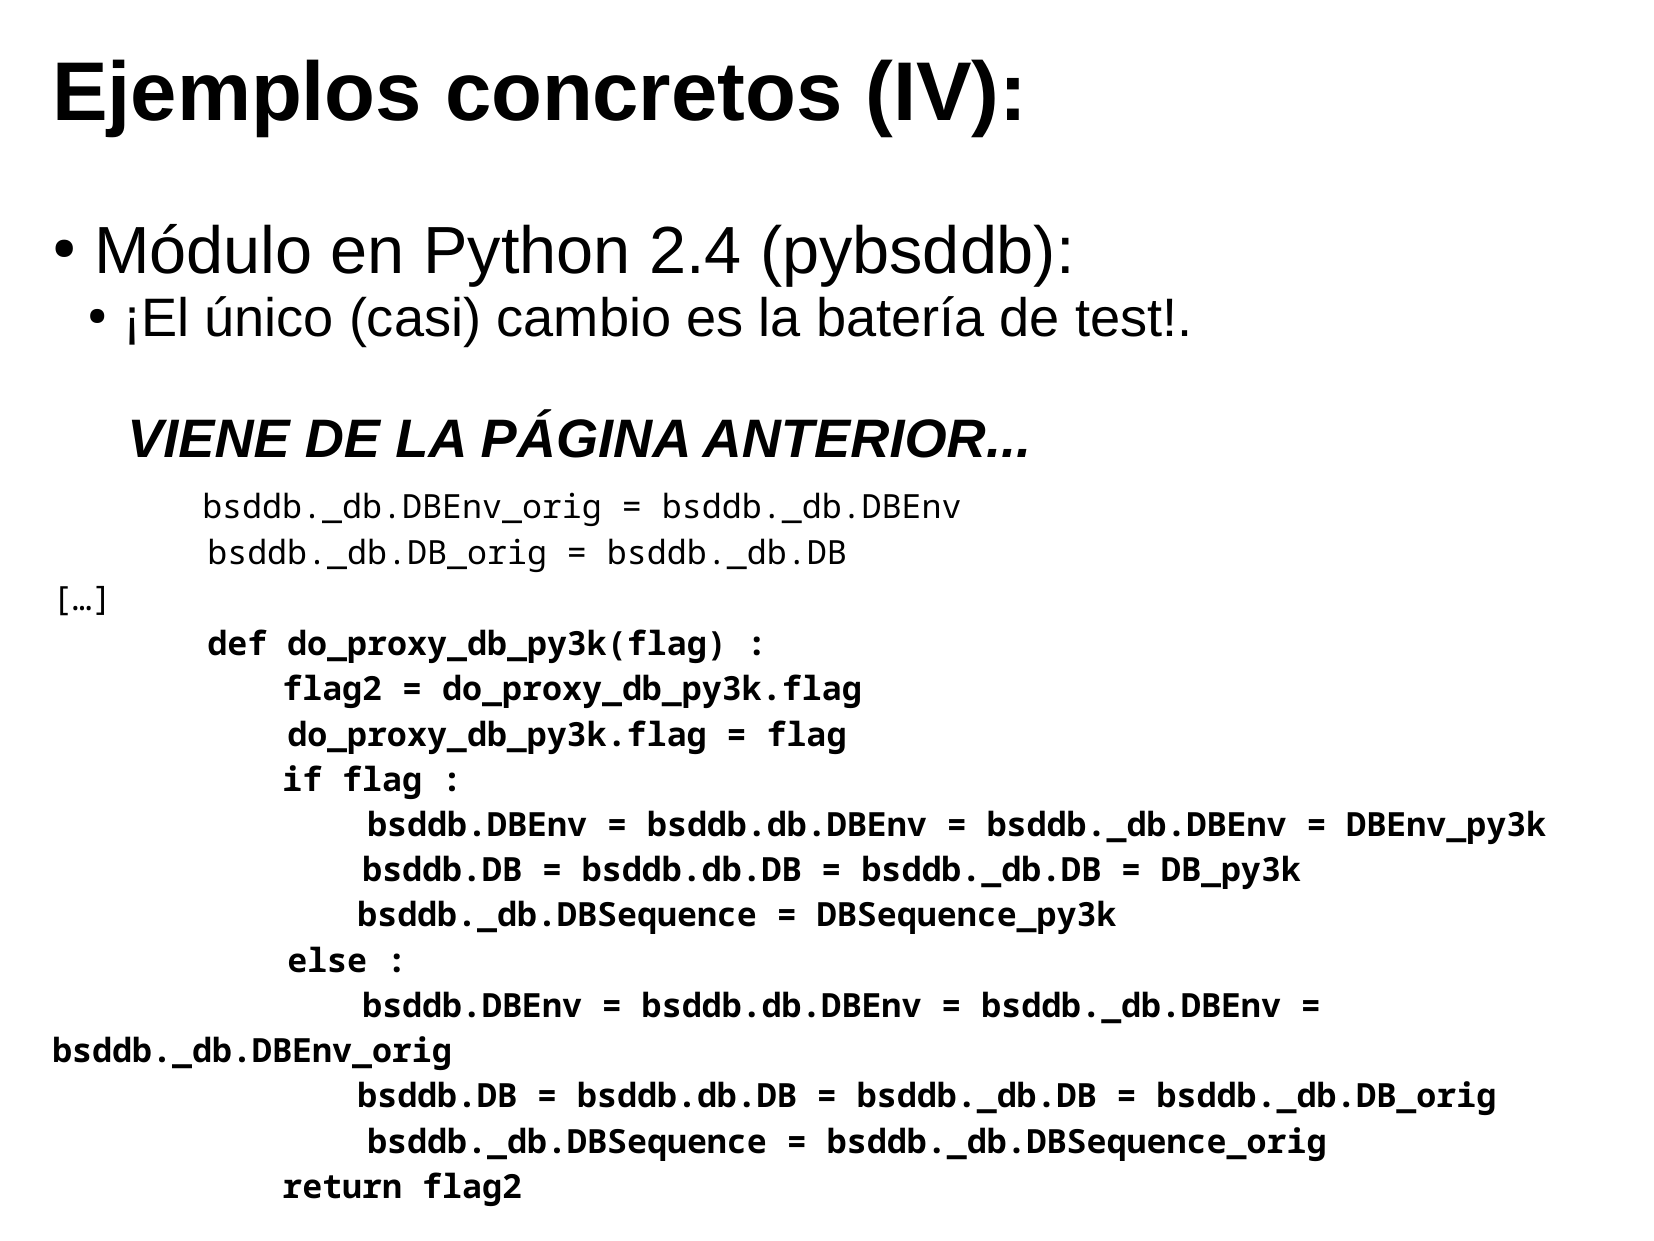

Ejemplos concretos (IV):
 Módulo en Python 2.4 (pybsddb):
¡El único (casi) cambio es la batería de test!.
	VIENE DE LA PÁGINA ANTERIOR...
	 	bsddb._db.DBEnv_orig = bsddb._db.DBEnv
	 bsddb._db.DB_orig = bsddb._db.DB
[…]
	 def do_proxy_db_py3k(flag) :
 	 flag2 = do_proxy_db_py3k.flag
	 do_proxy_db_py3k.flag = flag
 	 if flag :
	 bsddb.DBEnv = bsddb.db.DBEnv = bsddb._db.DBEnv = DBEnv_py3k
 	 bsddb.DB = bsddb.db.DB = bsddb._db.DB = DB_py3k
 	 bsddb._db.DBSequence = DBSequence_py3k
	 else :
 	 bsddb.DBEnv = bsddb.db.DBEnv = bsddb._db.DBEnv = bsddb._db.DBEnv_orig
 	 bsddb.DB = bsddb.db.DB = bsddb._db.DB = bsddb._db.DB_orig
	 bsddb._db.DBSequence = bsddb._db.DBSequence_orig
 	 return flag2
	 do_proxy_db_py3k.flag = False
 	do_proxy_db_py3k(True)